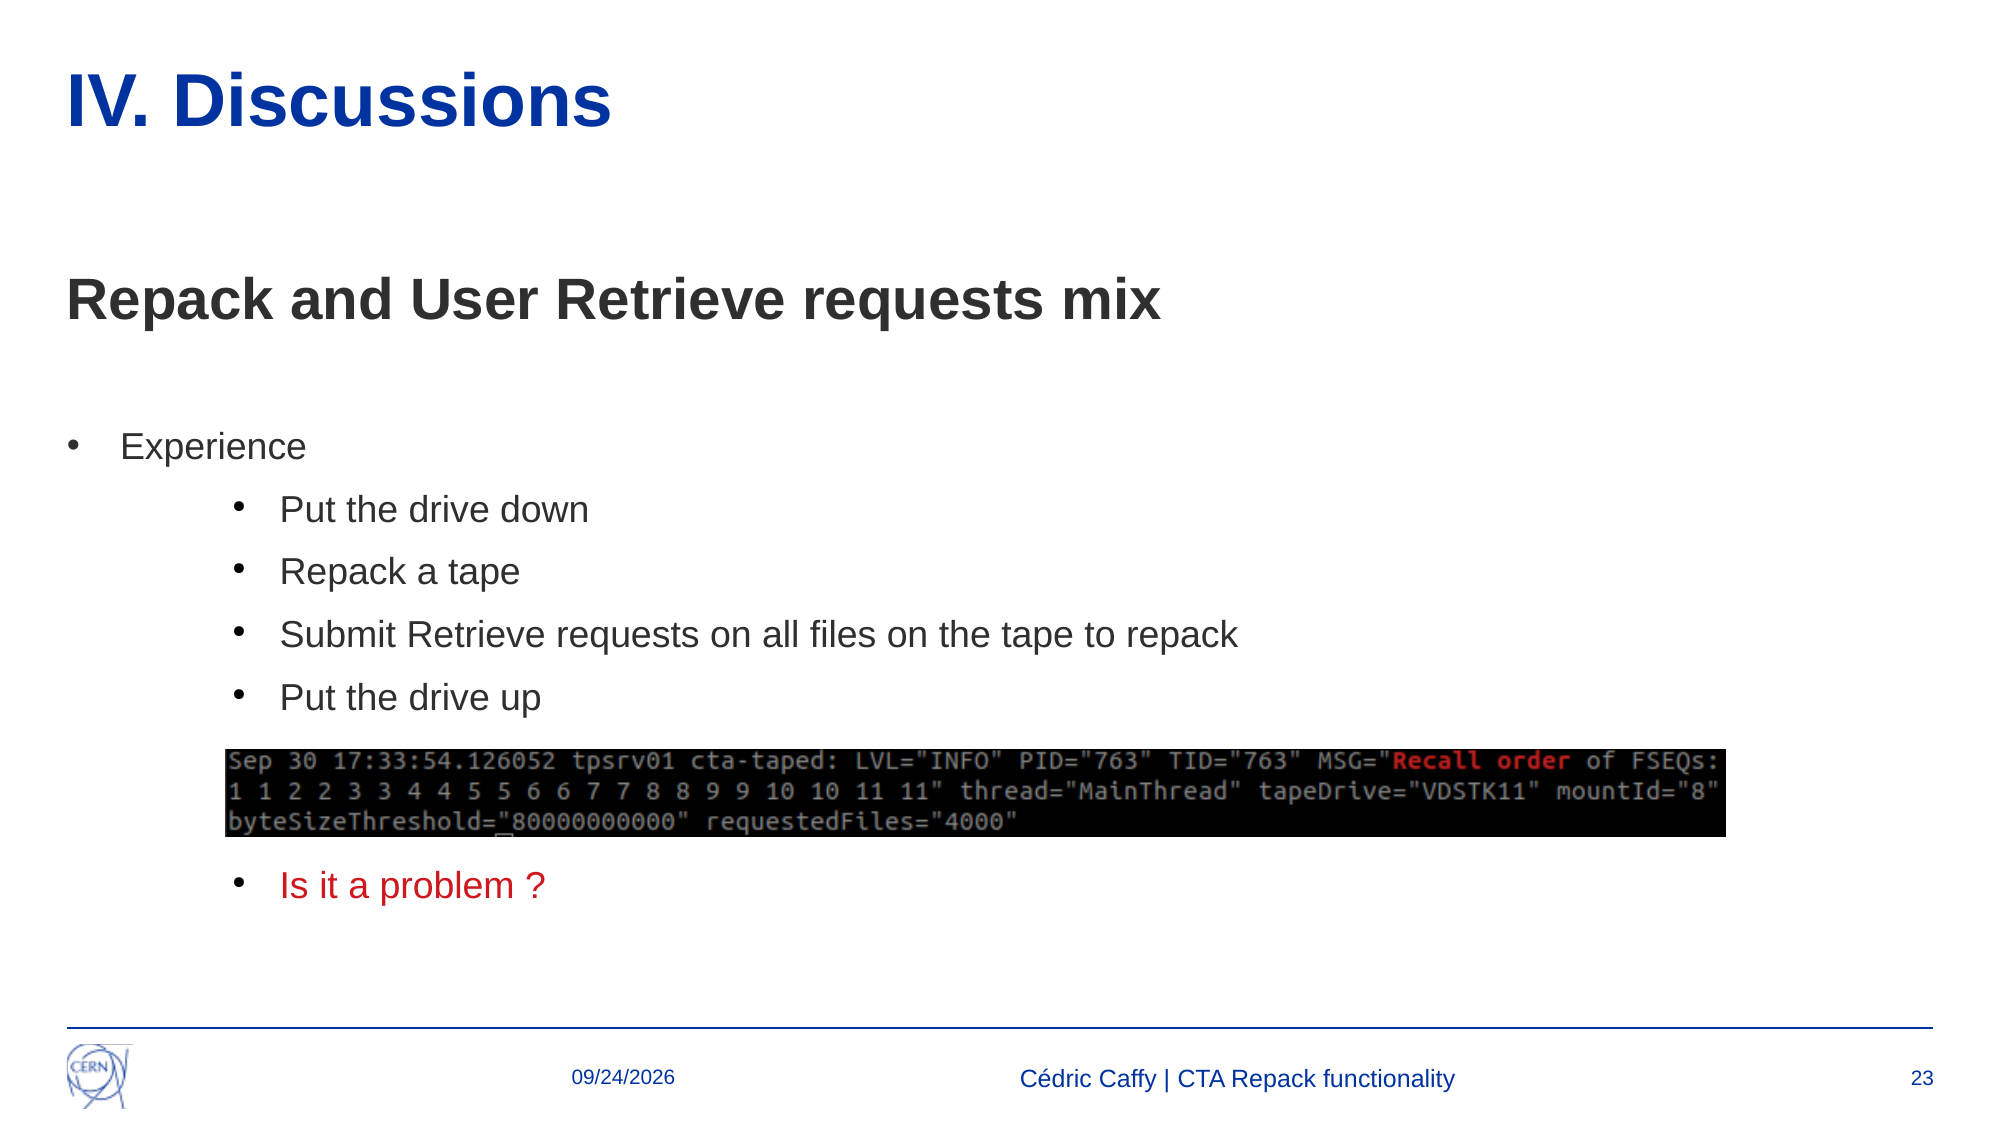

IV. Discussions
# Repack and User Retrieve requests mix
Experience
Put the drive down
Repack a tape
Submit Retrieve requests on all files on the tape to repack
Put the drive up
Is it a problem ?
Cédric Caffy | CTA Repack functionality